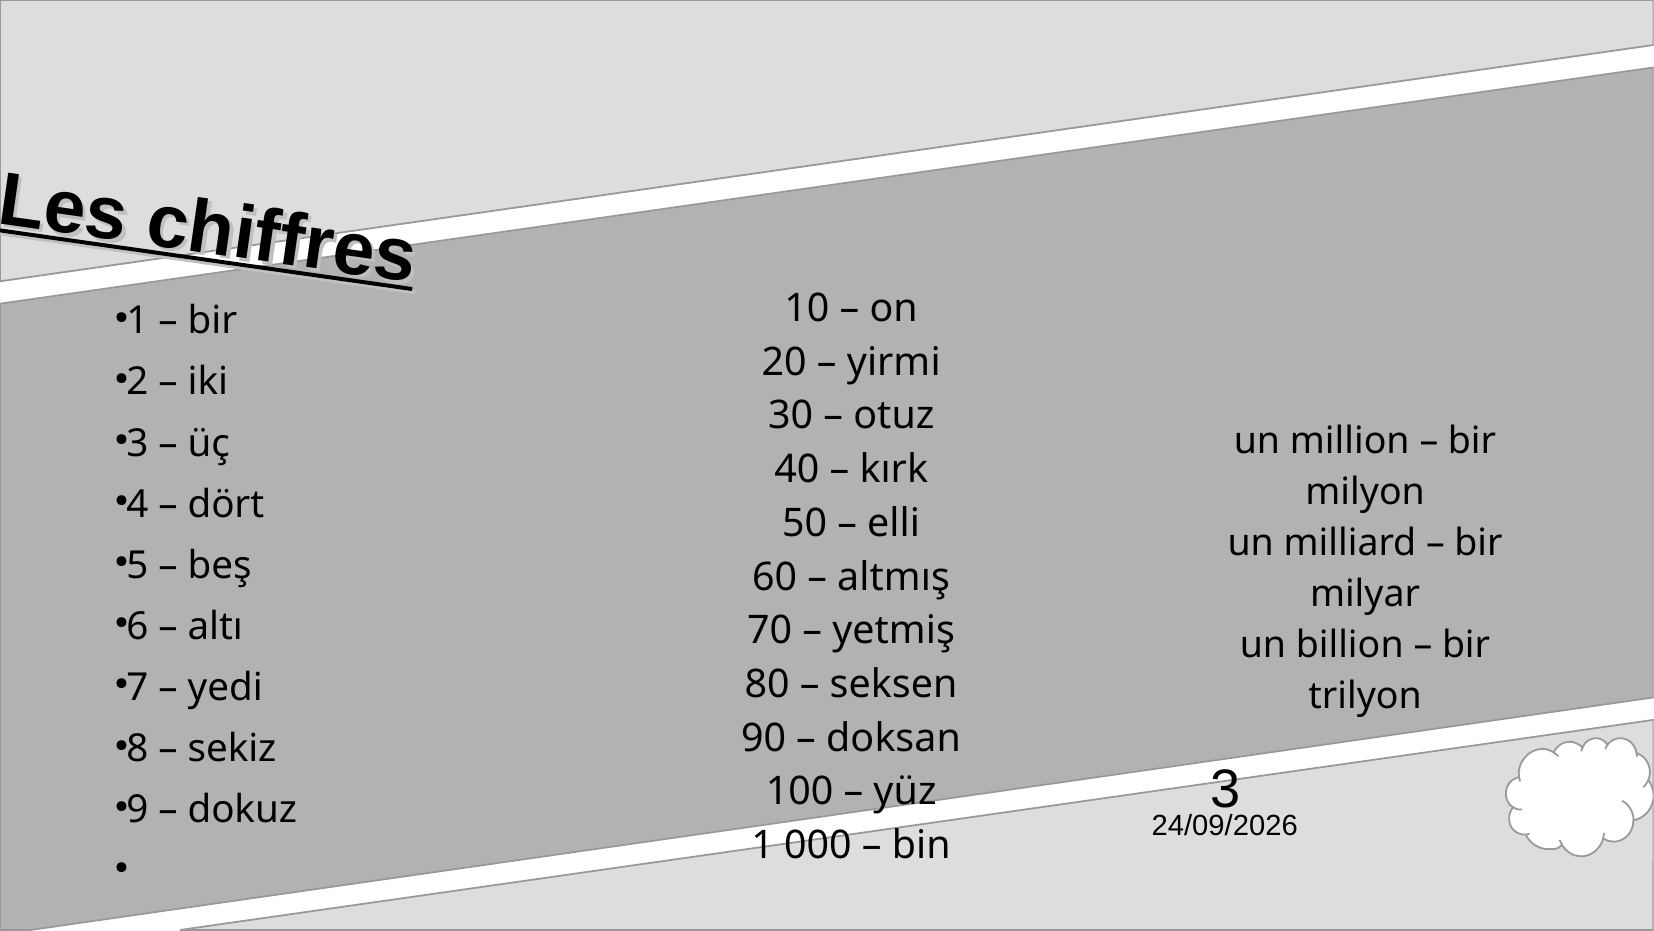

# Les chiffres
10 – on
20 – yirmi
30 – otuz
40 – kırk
50 – elli
60 – altmış
70 – yetmiş
80 – seksen
90 – doksan
100 – yüz
1 000 – bin
1 – bir
2 – iki
3 – üç
4 – dört
5 – beş
6 – altı
7 – yedi
8 – sekiz
9 – dokuz
un million – bir milyon
un milliard – bir milyar
un billion – bir trilyon